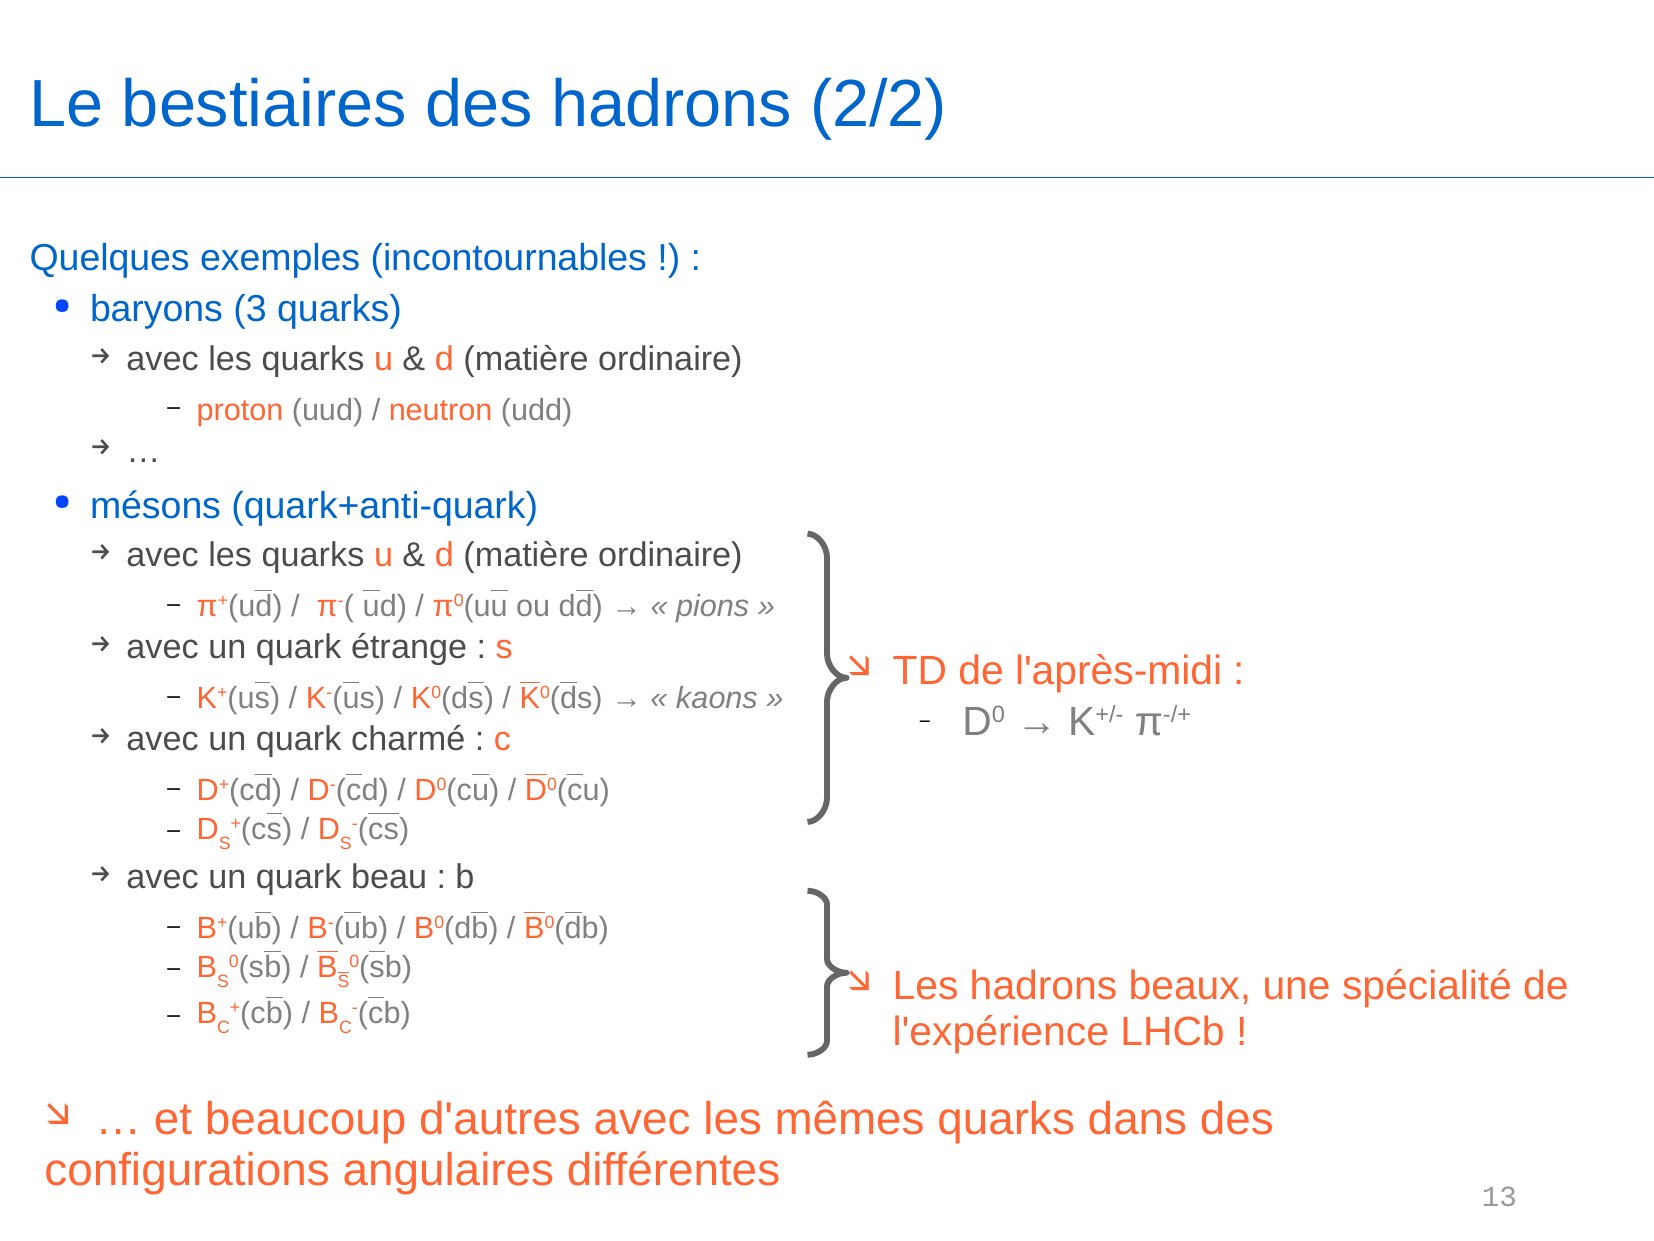

# Le bestiaires des hadrons (2/2)
Quelques exemples (incontournables !) :
baryons (3 quarks)
avec les quarks u & d (matière ordinaire)
proton (uud) / neutron (udd)
…
mésons (quark+anti-quark)
avec les quarks u & d (matière ordinaire)
π+(ud) / π-( ud) / π0(uu ou dd) → « pions »
avec un quark étrange : s
K+(us) / K-(us) / K0(ds) / K0(ds) → « kaons »
avec un quark charmé : c
D+(cd) / D-(cd) / D0(cu) / D0(cu)
DS+(cs) / DS-(cs)
avec un quark beau : b
B+(ub) / B-(ub) / B0(db) / B0(db)
BS0(sb) / BS0(sb)
BC+(cb) / BC-(cb)
TD de l'après-midi :
D0 → K+/- π-/+
Les hadrons beaux, une spécialité de l'expérience LHCb !
 … et beaucoup d'autres avec les mêmes quarks dans des configurations angulaires différentes
13